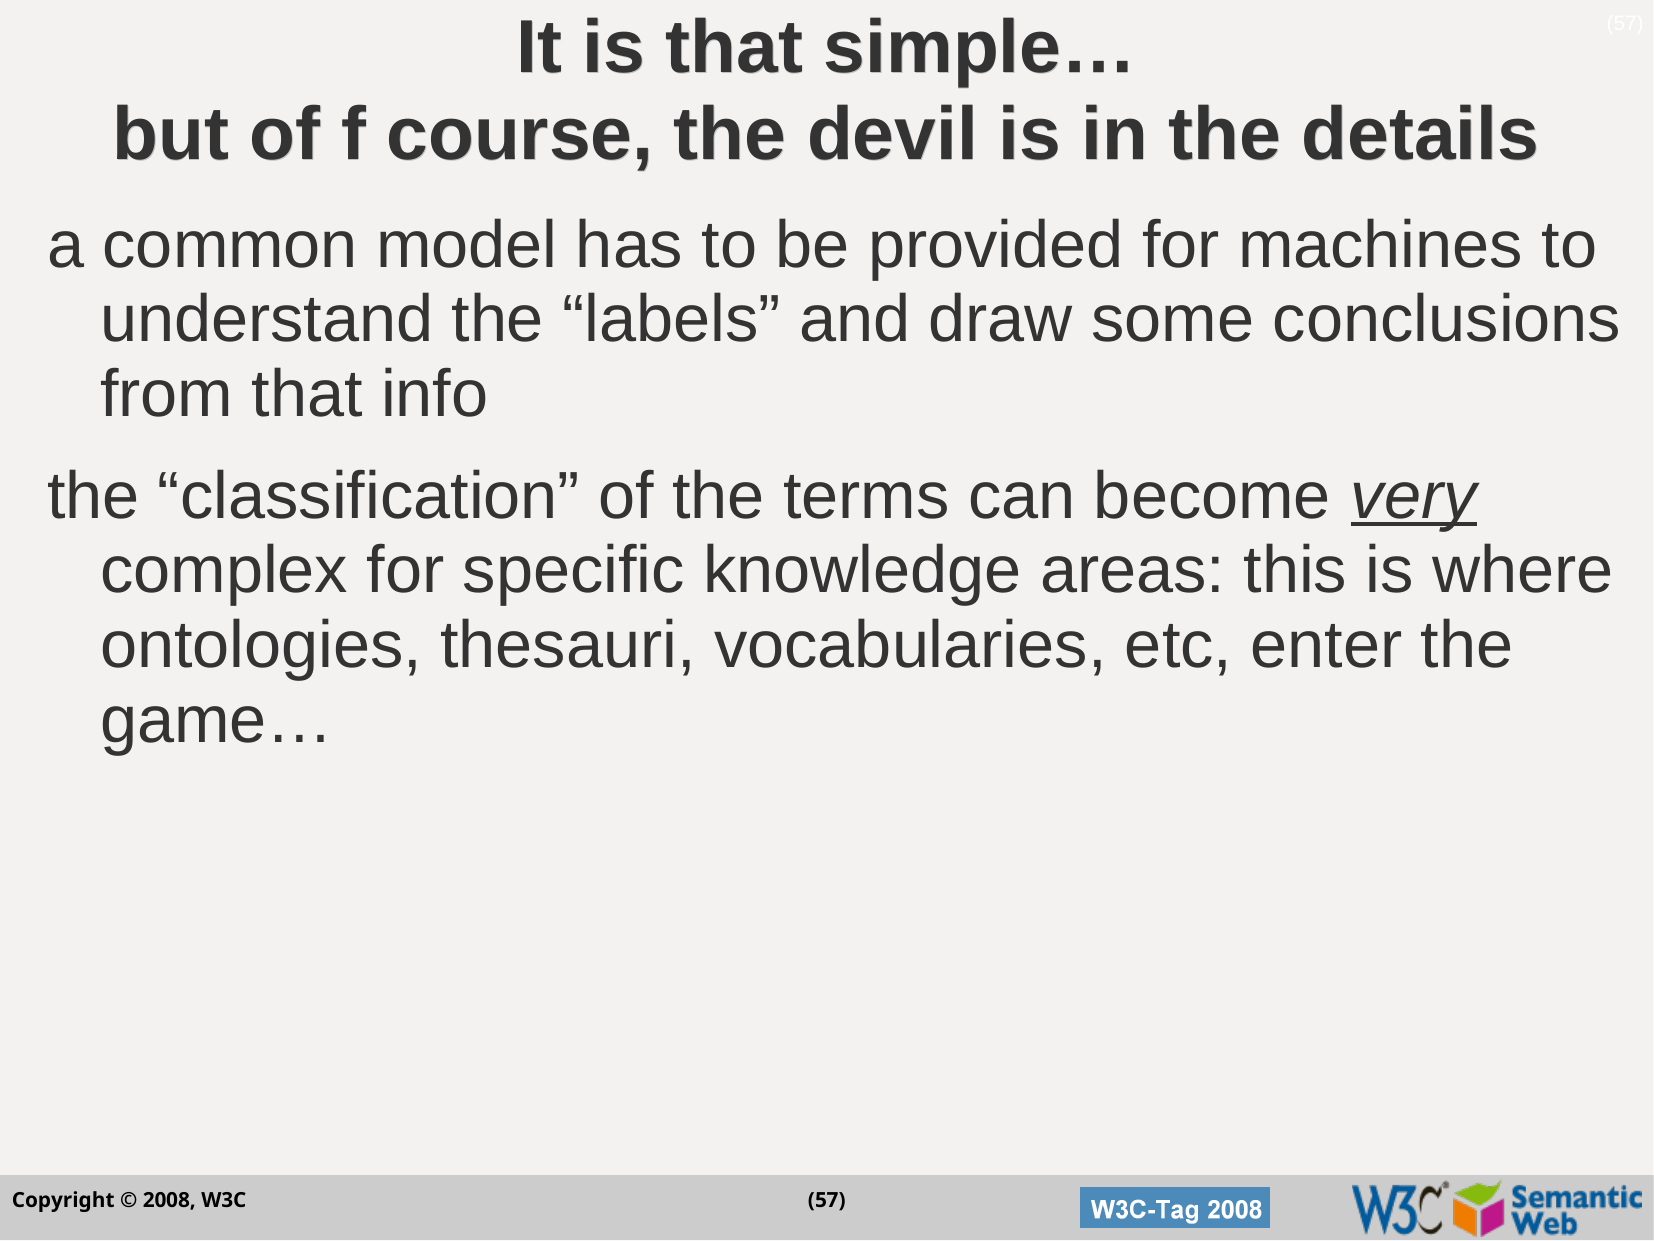

It is that simple…
but of f course, the devil is in the details
# a common model has to be provided for machines to understand the “labels” and draw some conclusions from that info
the “classification” of the terms can become very complex for specific knowledge areas: this is where ontologies, thesauri, vocabularies, etc, enter the game…